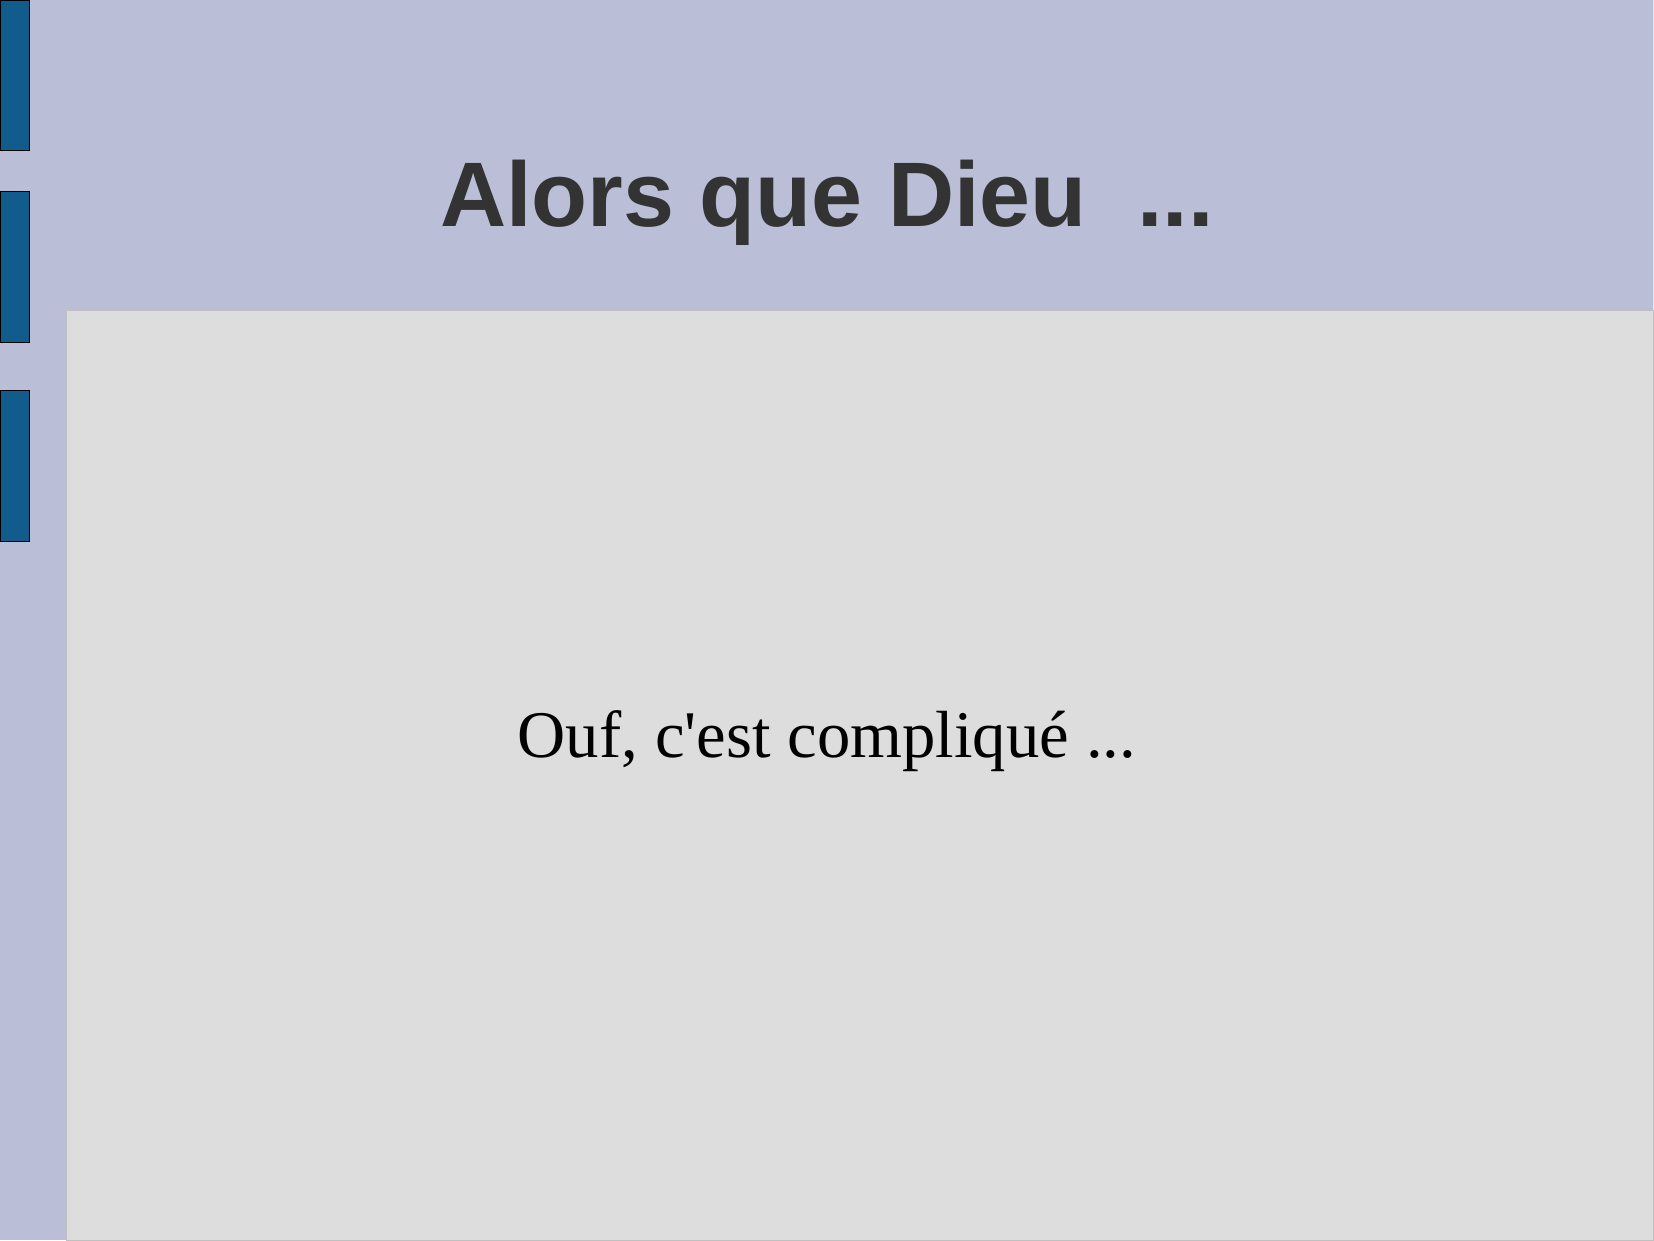

# Alors que Dieu ...
Ouf, c'est compliqué ...